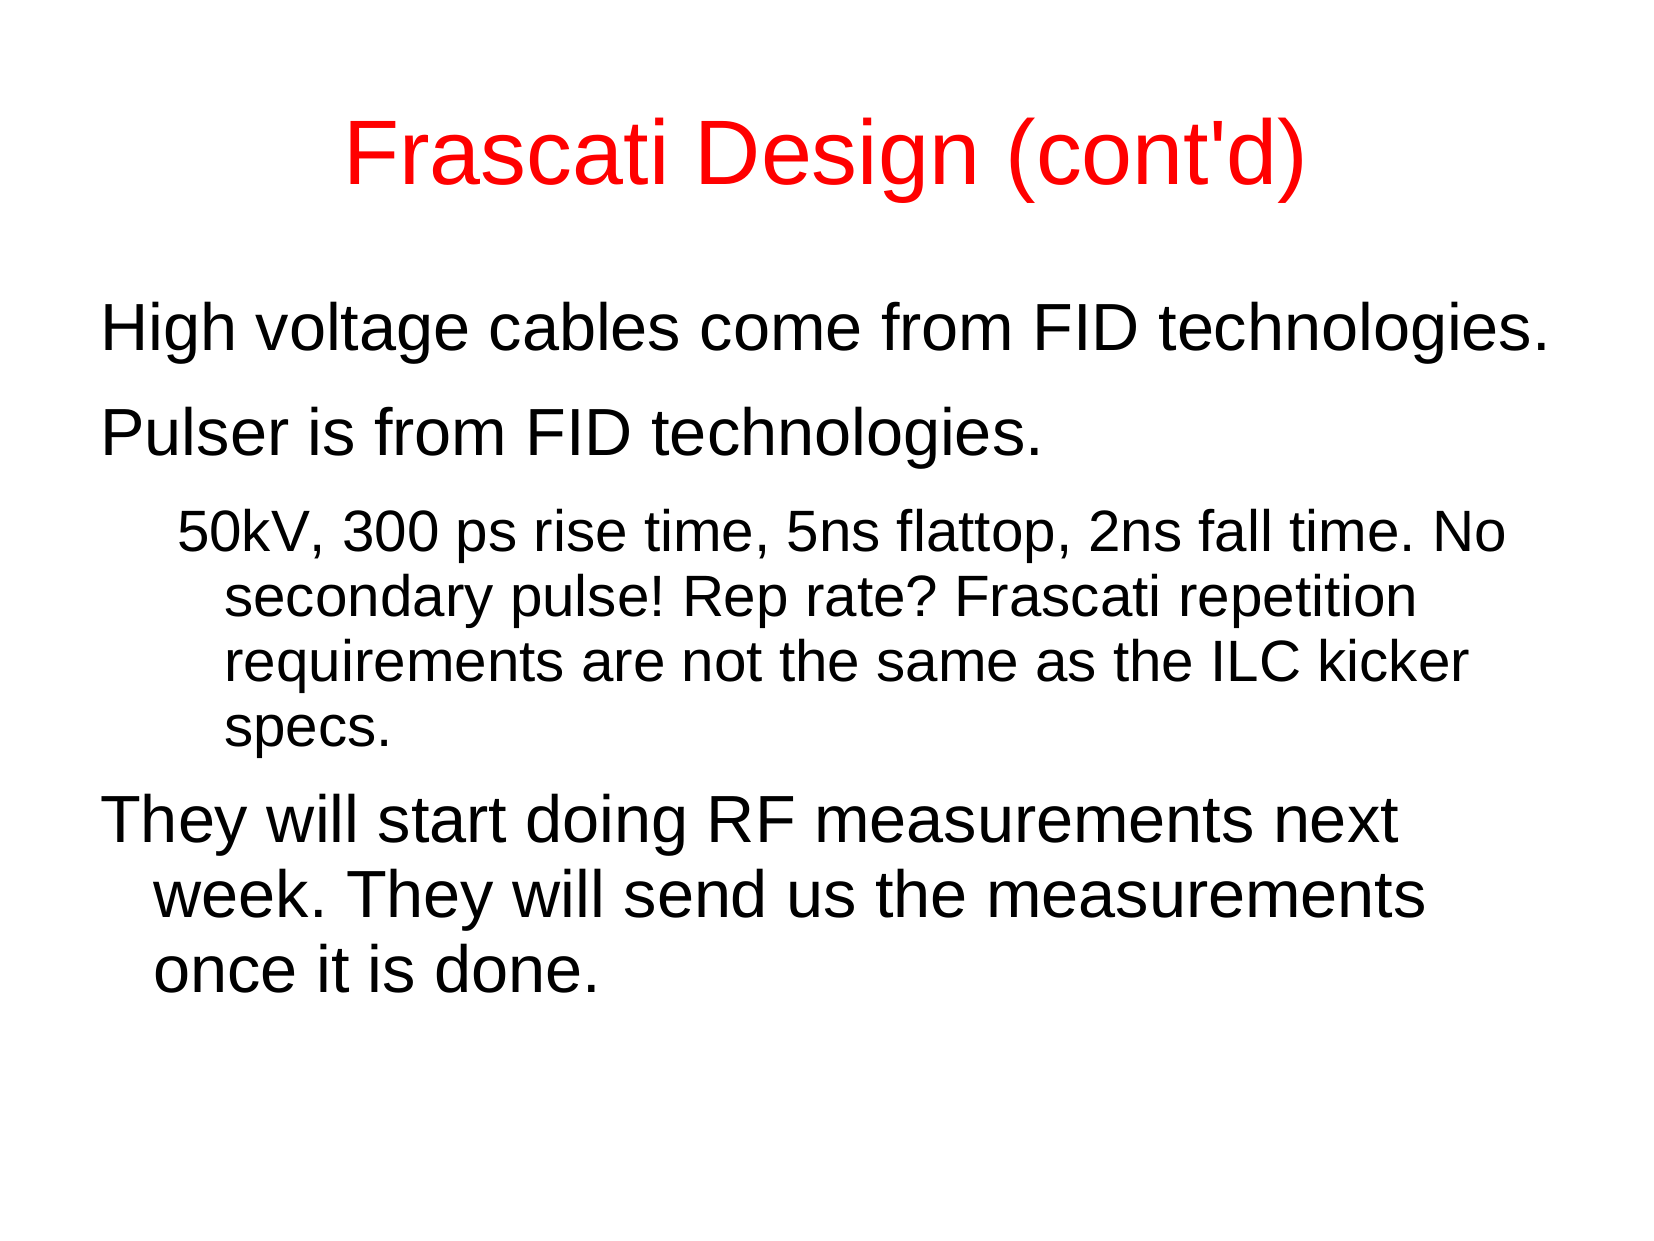

# Frascati Design (cont'd)
High voltage cables come from FID technologies.
Pulser is from FID technologies.
50kV, 300 ps rise time, 5ns flattop, 2ns fall time. No secondary pulse! Rep rate? Frascati repetition requirements are not the same as the ILC kicker specs.
They will start doing RF measurements next week. They will send us the measurements once it is done.